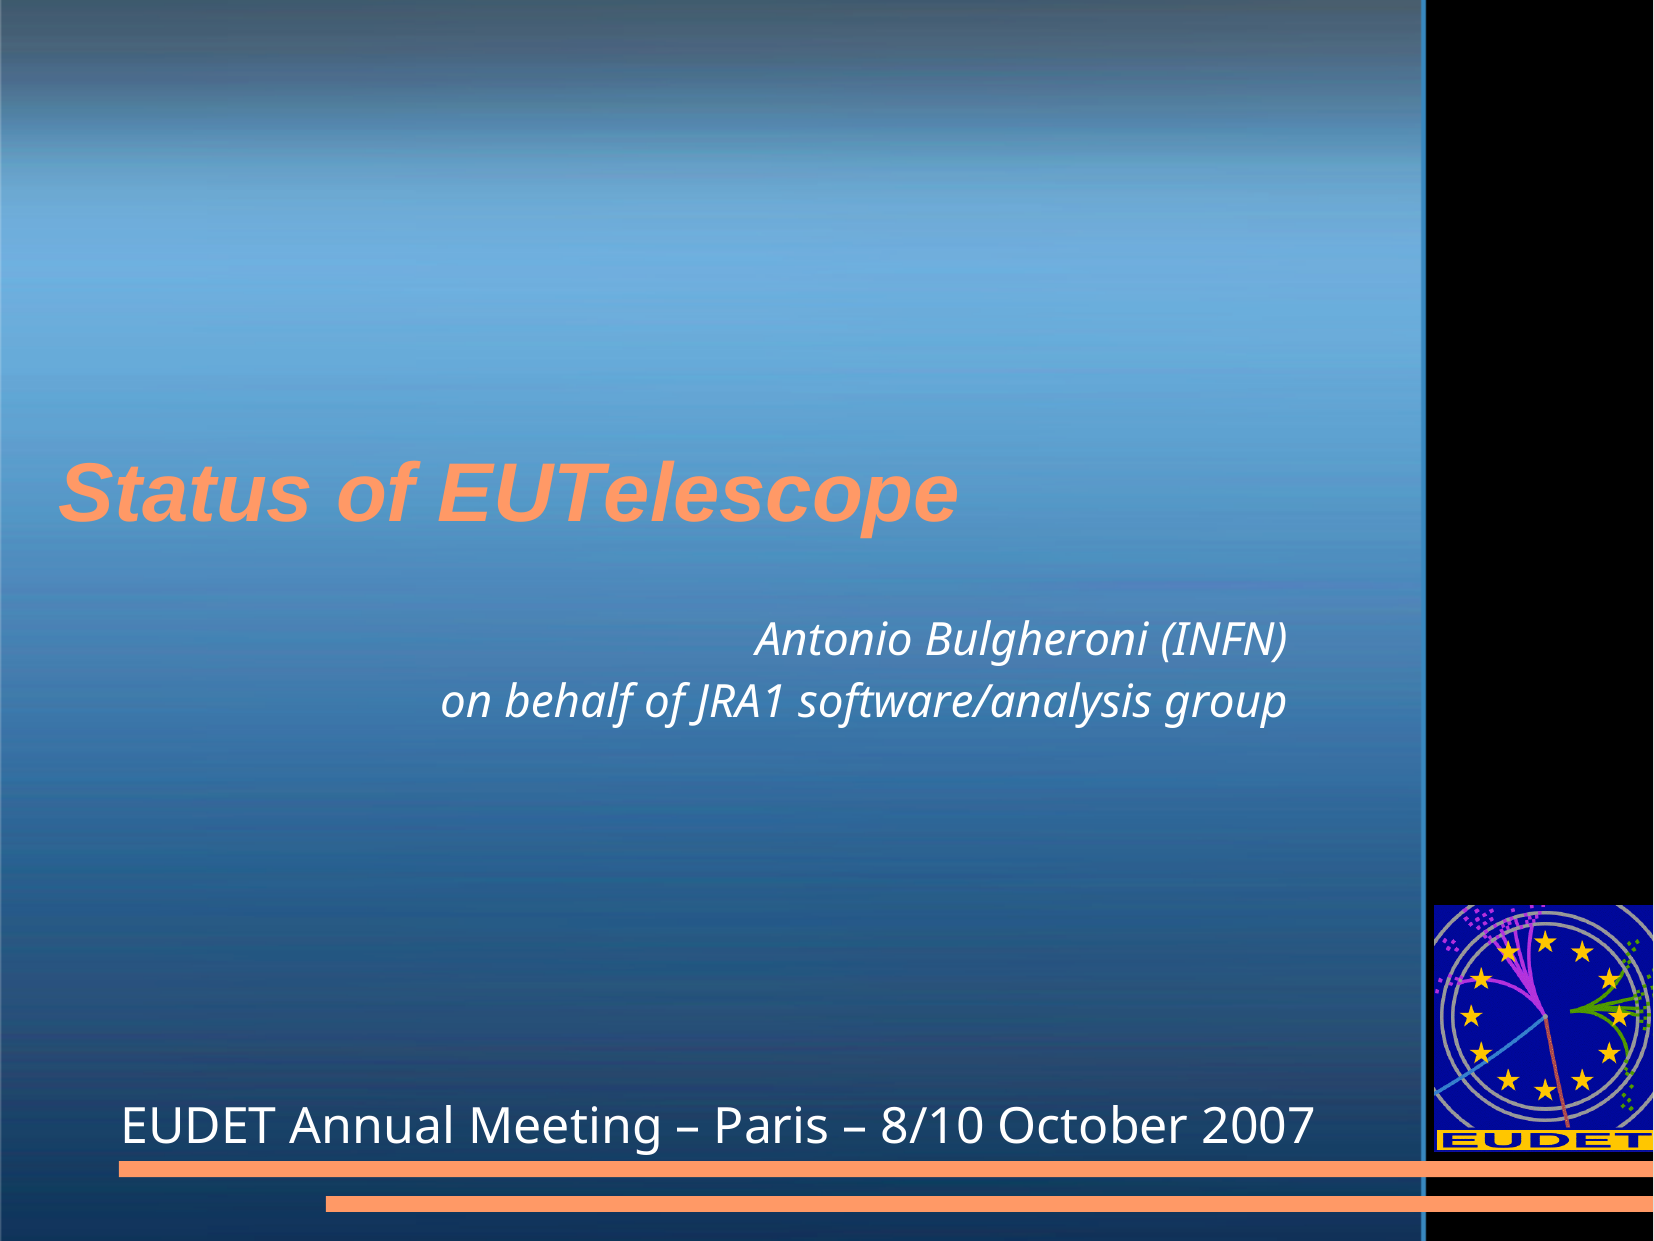

# Status of EUTelescope
Antonio Bulgheroni (INFN)
on behalf of JRA1 software/analysis group
EUDET Annual Meeting – Paris – 8/10 October 2007